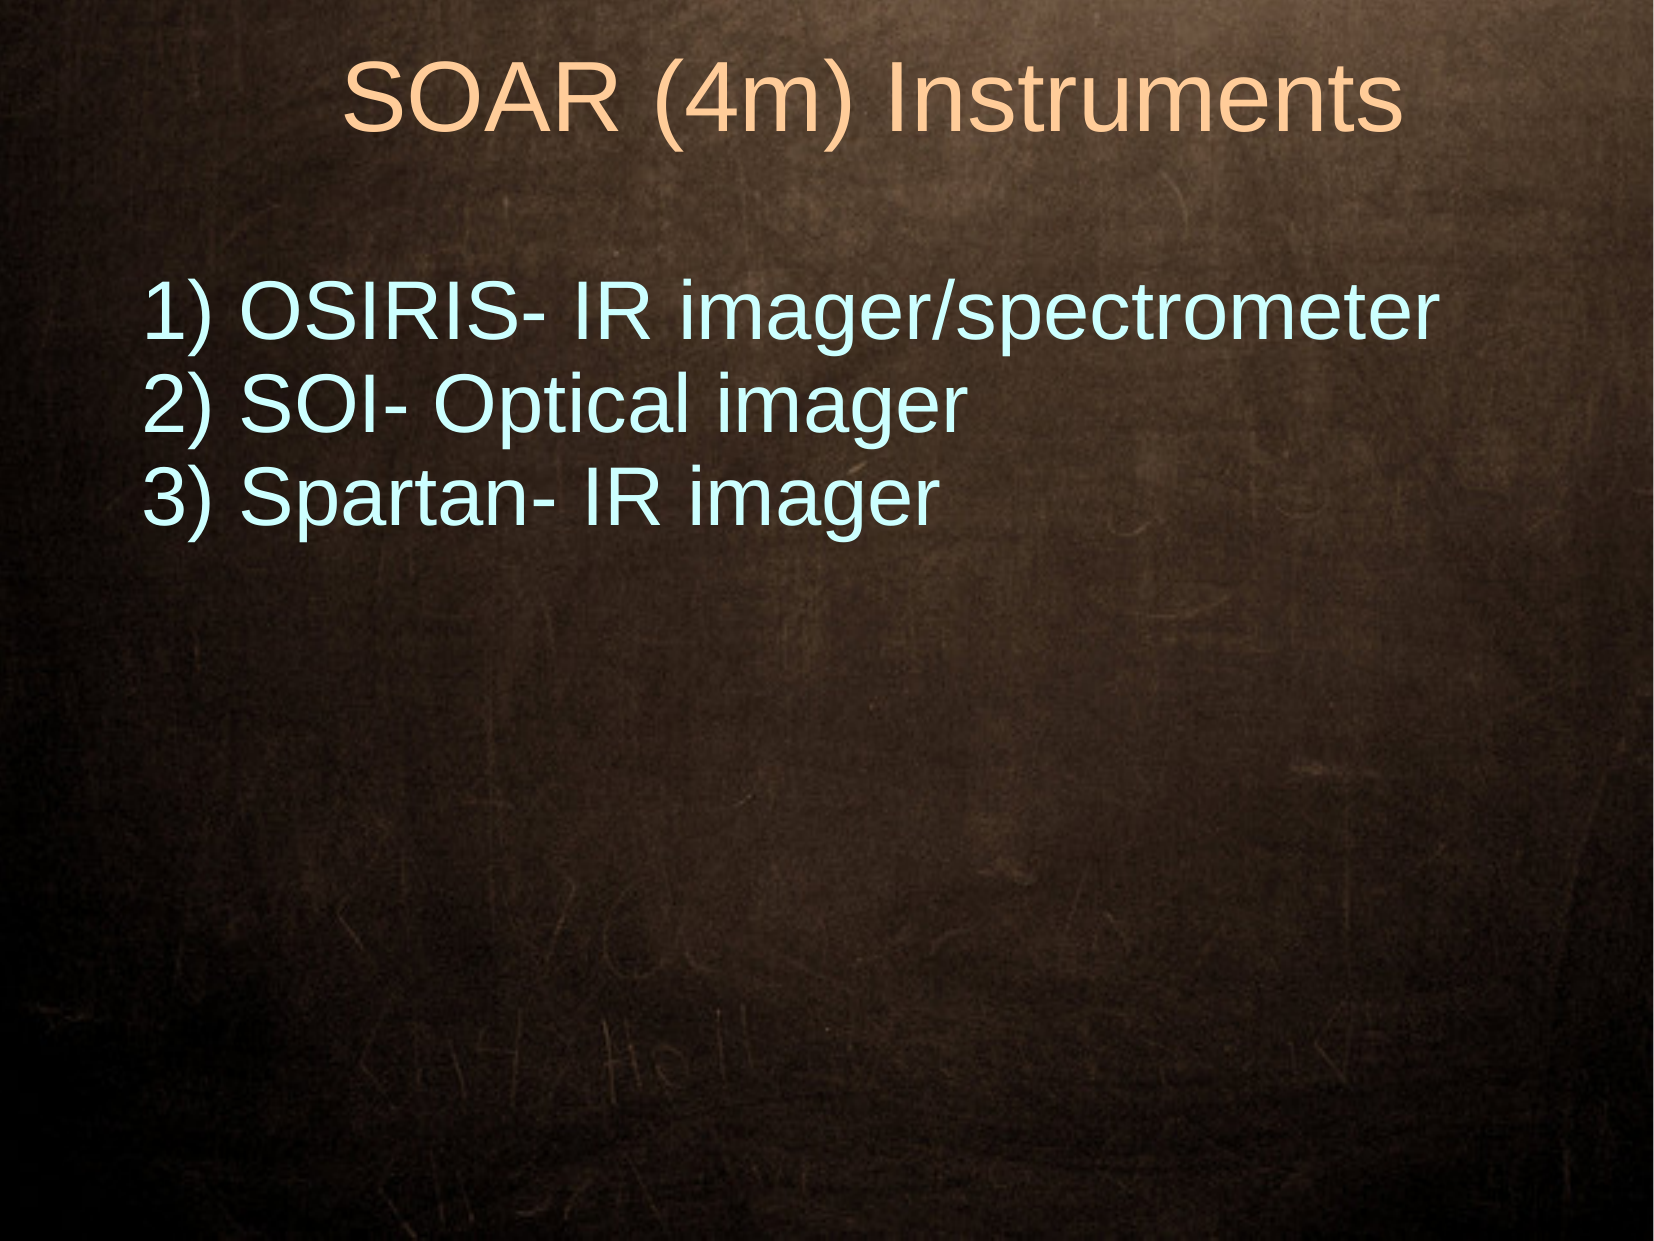

SOAR (4m) Instruments
1) OSIRIS- IR imager/spectrometer
2) SOI- Optical imager
3) Spartan- IR imager